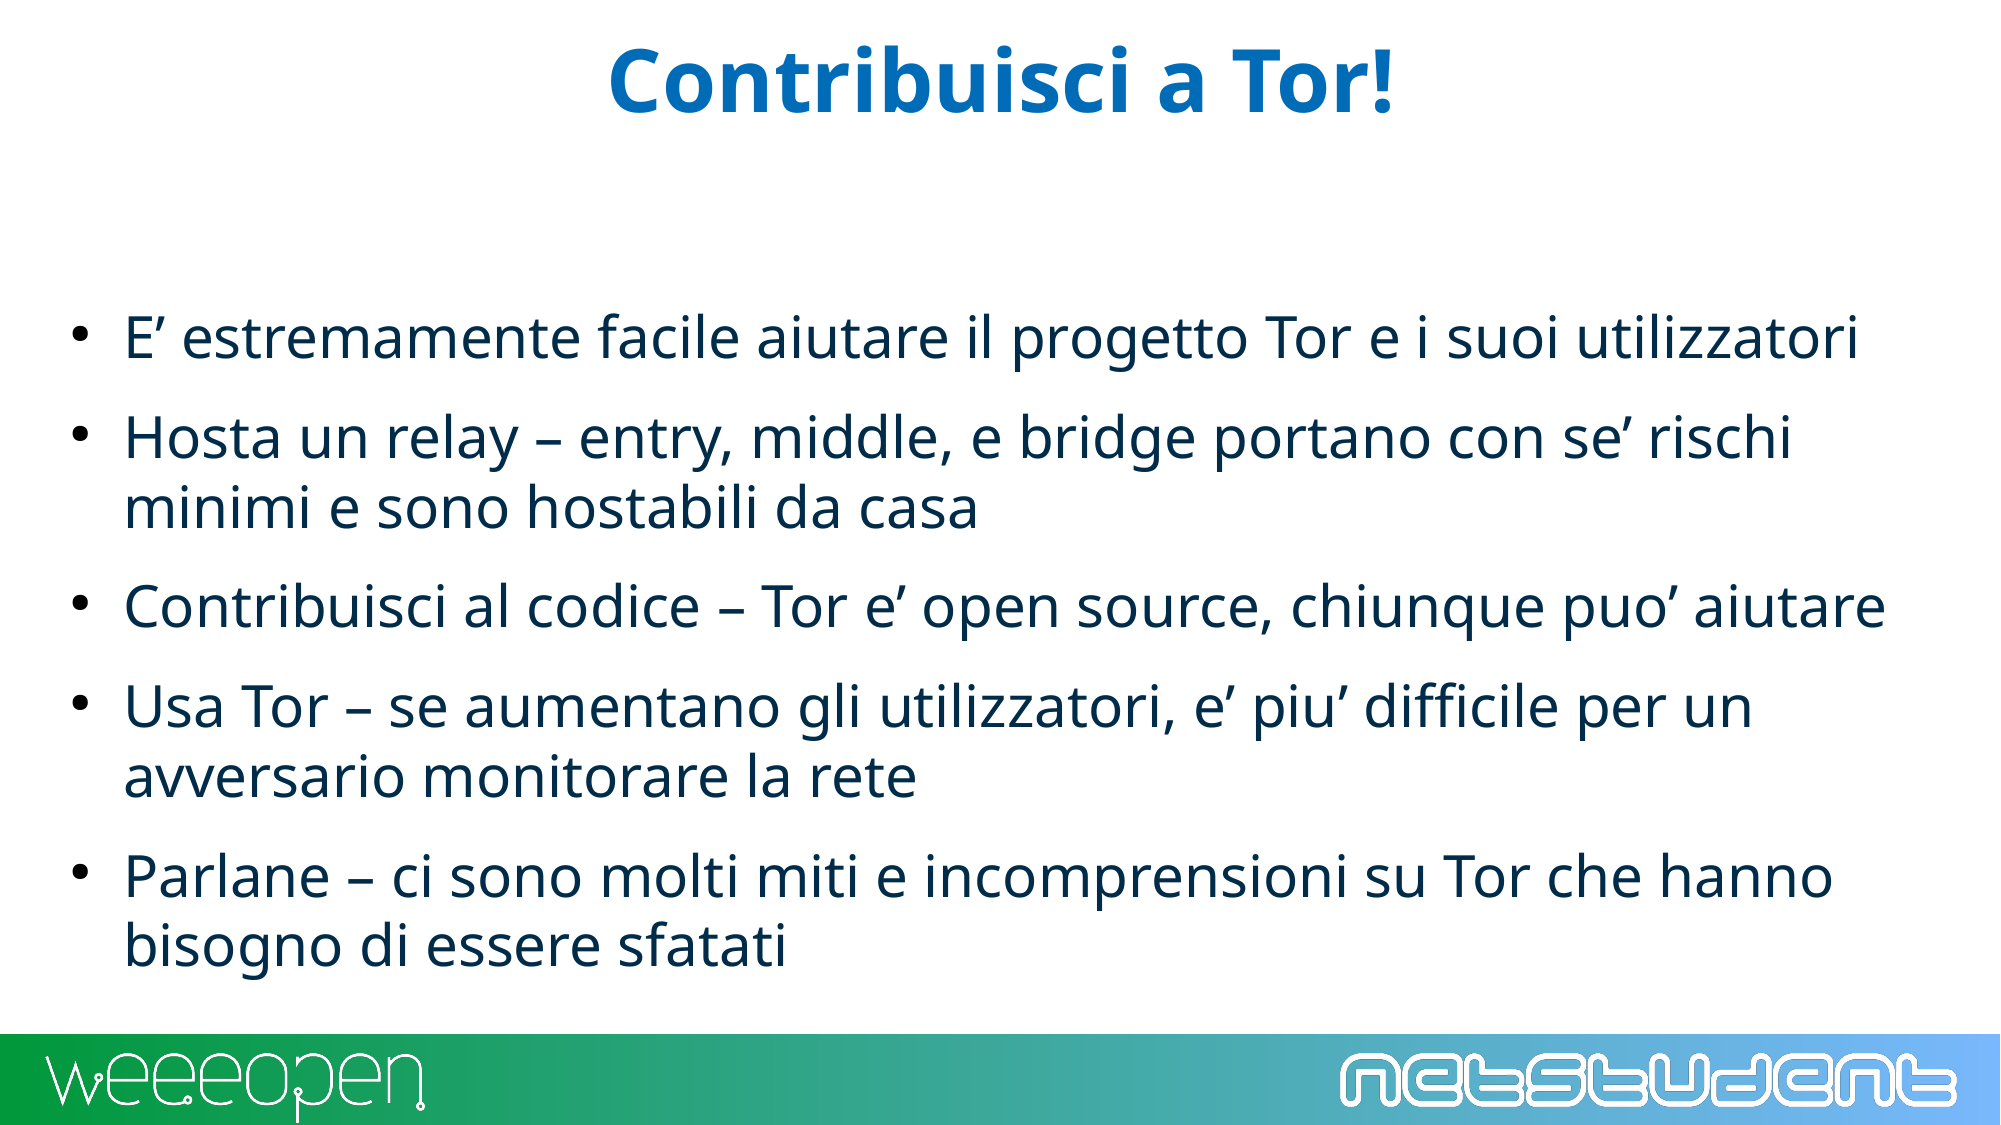

# Contribuisci a Tor!
E’ estremamente facile aiutare il progetto Tor e i suoi utilizzatori
Hosta un relay – entry, middle, e bridge portano con se’ rischi minimi e sono hostabili da casa
Contribuisci al codice – Tor e’ open source, chiunque puo’ aiutare
Usa Tor – se aumentano gli utilizzatori, e’ piu’ difficile per un avversario monitorare la rete
Parlane – ci sono molti miti e incomprensioni su Tor che hanno bisogno di essere sfatati